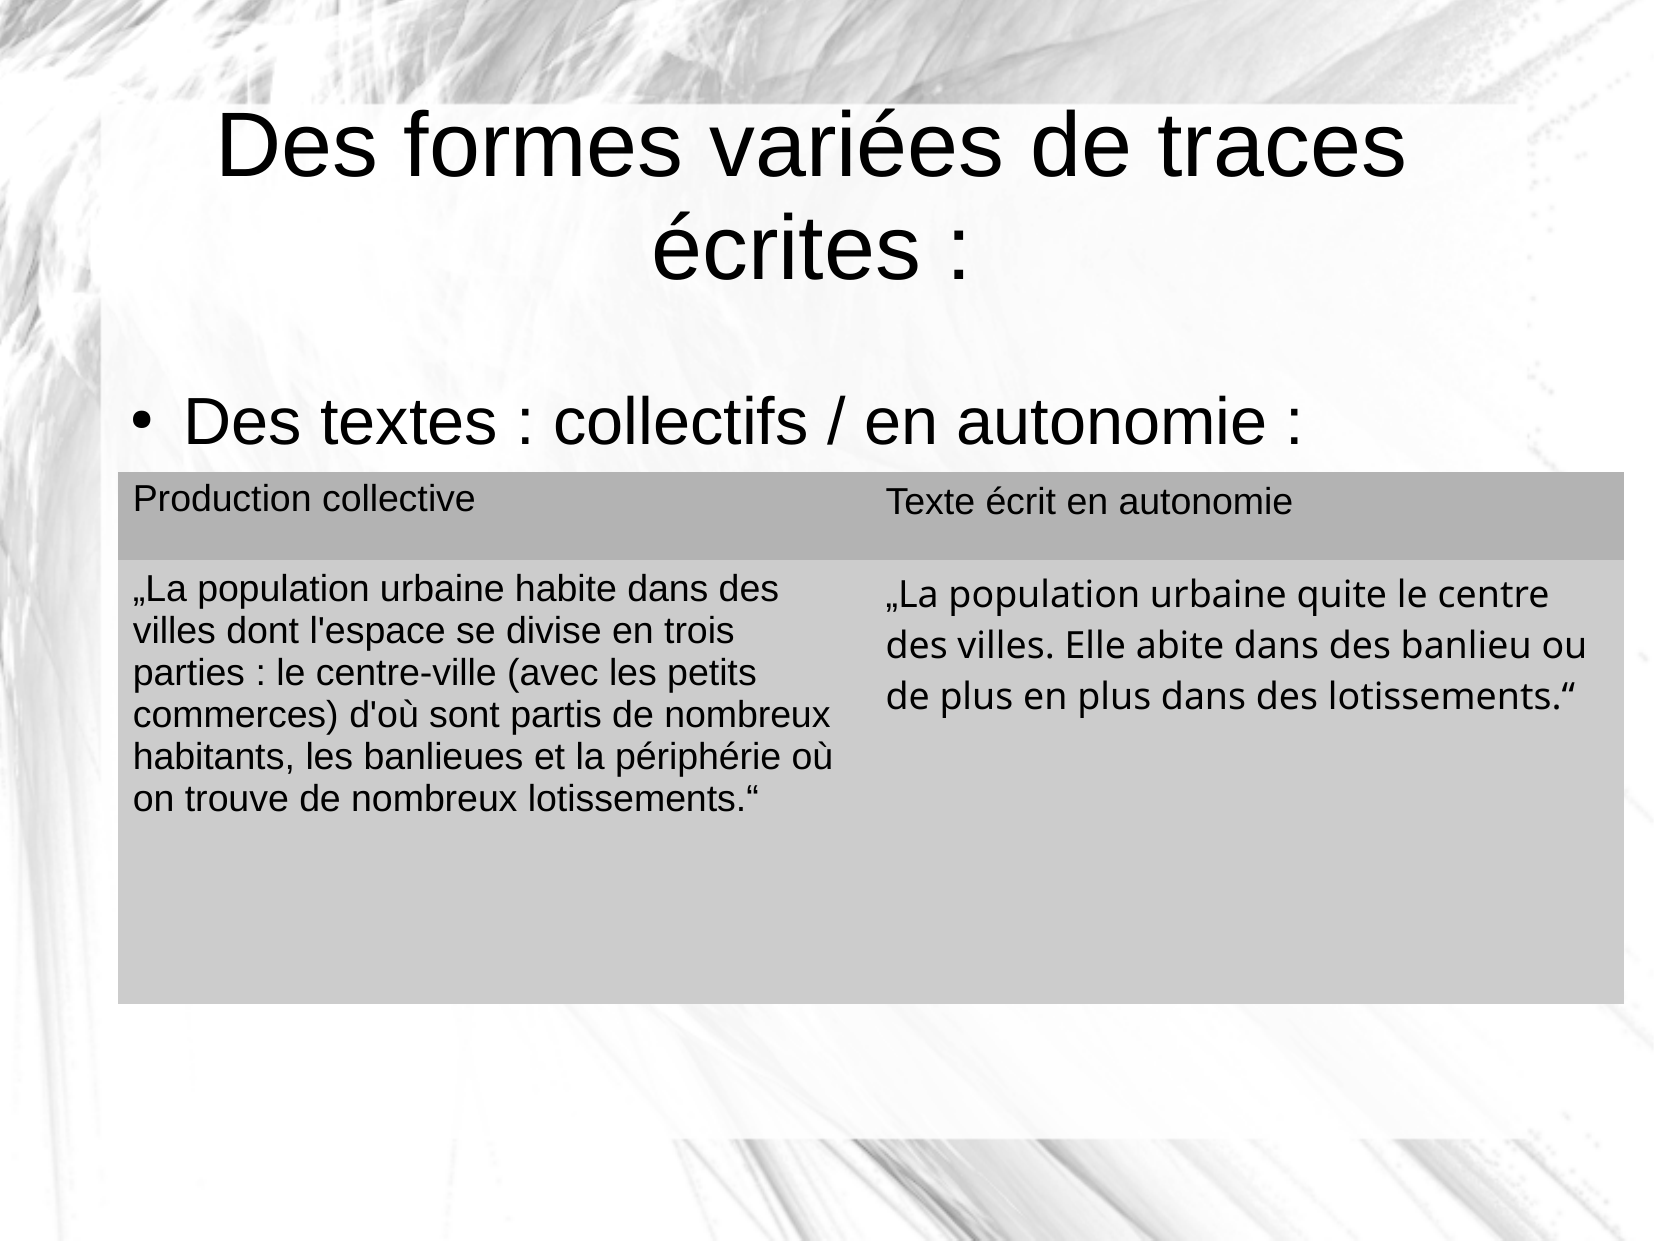

# Des formes variées de traces écrites :
Des textes : collectifs / en autonomie :
| Production collective | Texte écrit en autonomie |
| --- | --- |
| „La population urbaine habite dans des villes dont l'espace se divise en trois parties : le centre-ville (avec les petits commerces) d'où sont partis de nombreux habitants, les banlieues et la périphérie où on trouve de nombreux lotissements.“ | „La population urbaine quite le centre des villes. Elle abite dans des banlieu ou de plus en plus dans des lotissements.“ |